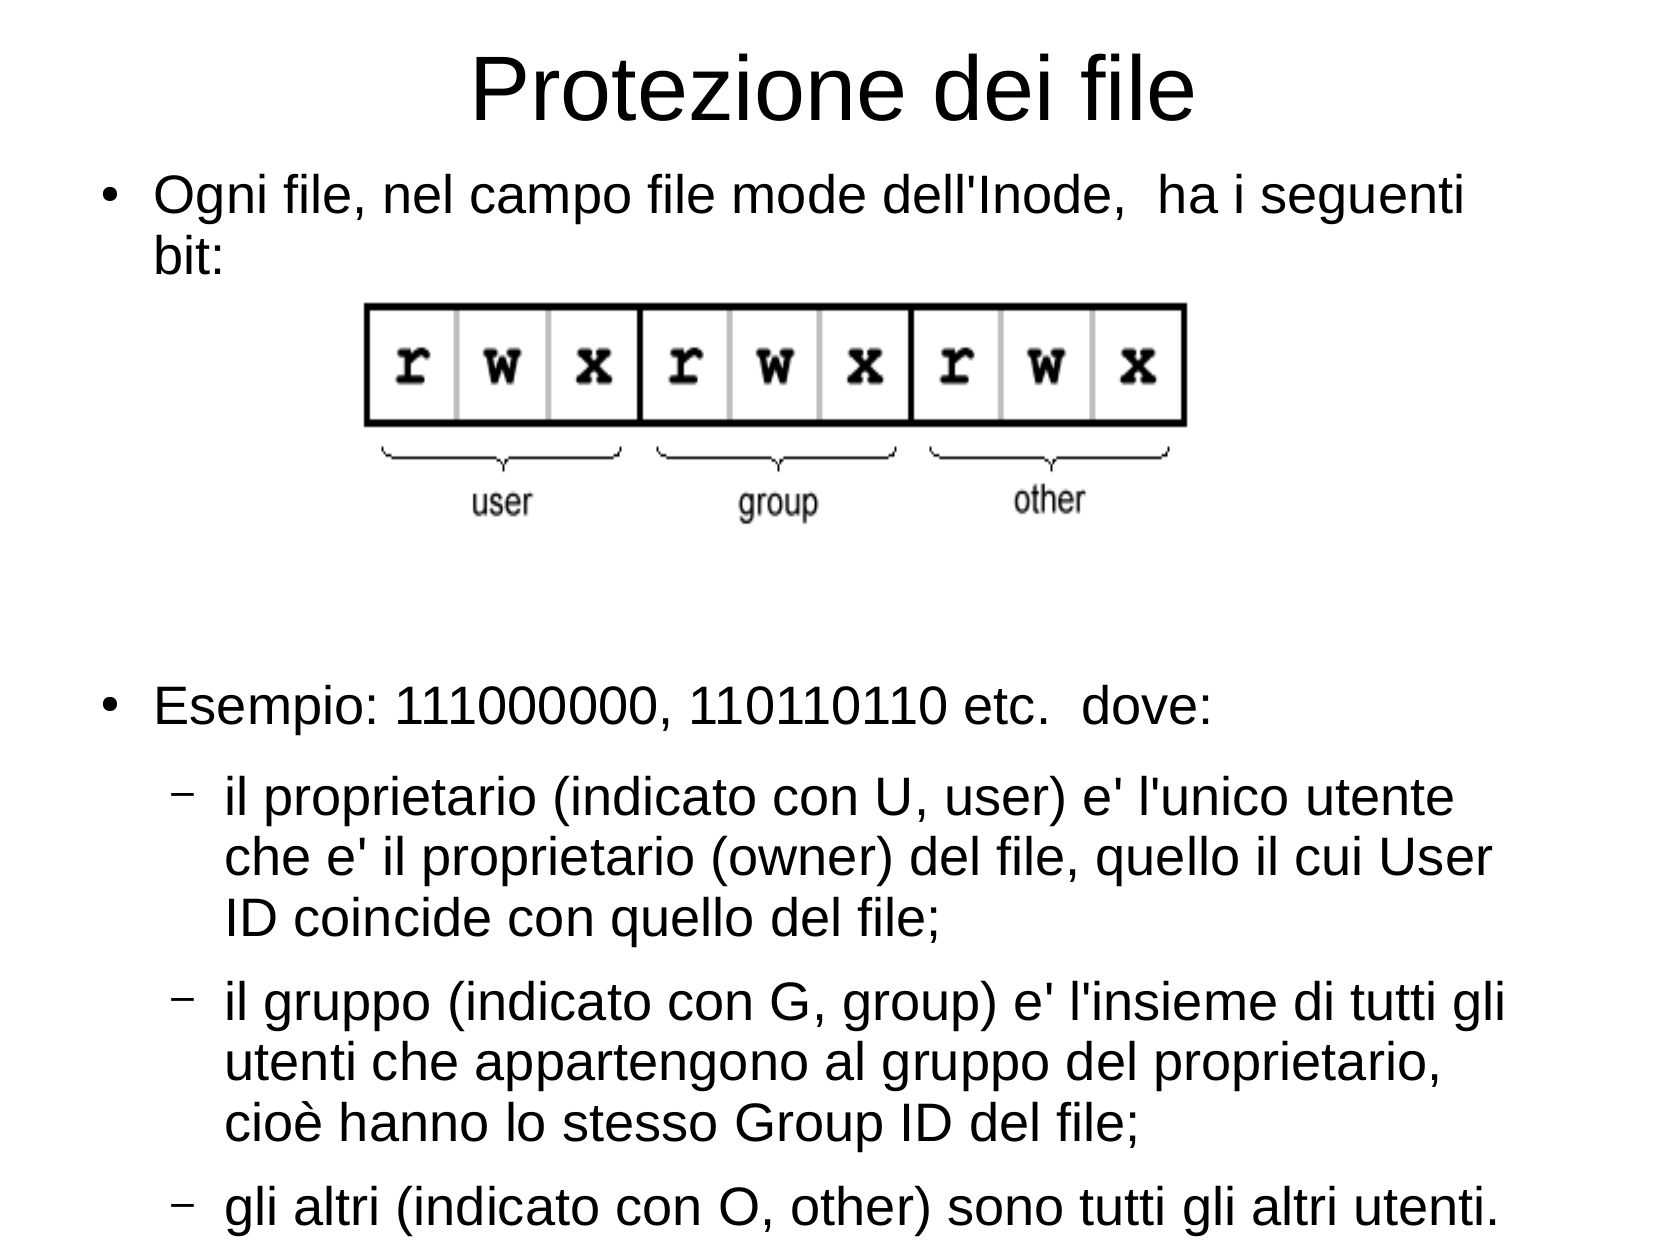

# Protezione dei file
Ogni file, nel campo file mode dell'Inode, ha i seguenti bit:
Esempio: 111000000, 110110110 etc. dove:
il proprietario (indicato con U, user) e' l'unico utente che e' il proprietario (owner) del file, quello il cui User ID coincide con quello del file;
il gruppo (indicato con G, group) e' l'insieme di tutti gli utenti che appartengono al gruppo del proprietario, cioè hanno lo stesso Group ID del file;
gli altri (indicato con O, other) sono tutti gli altri utenti.